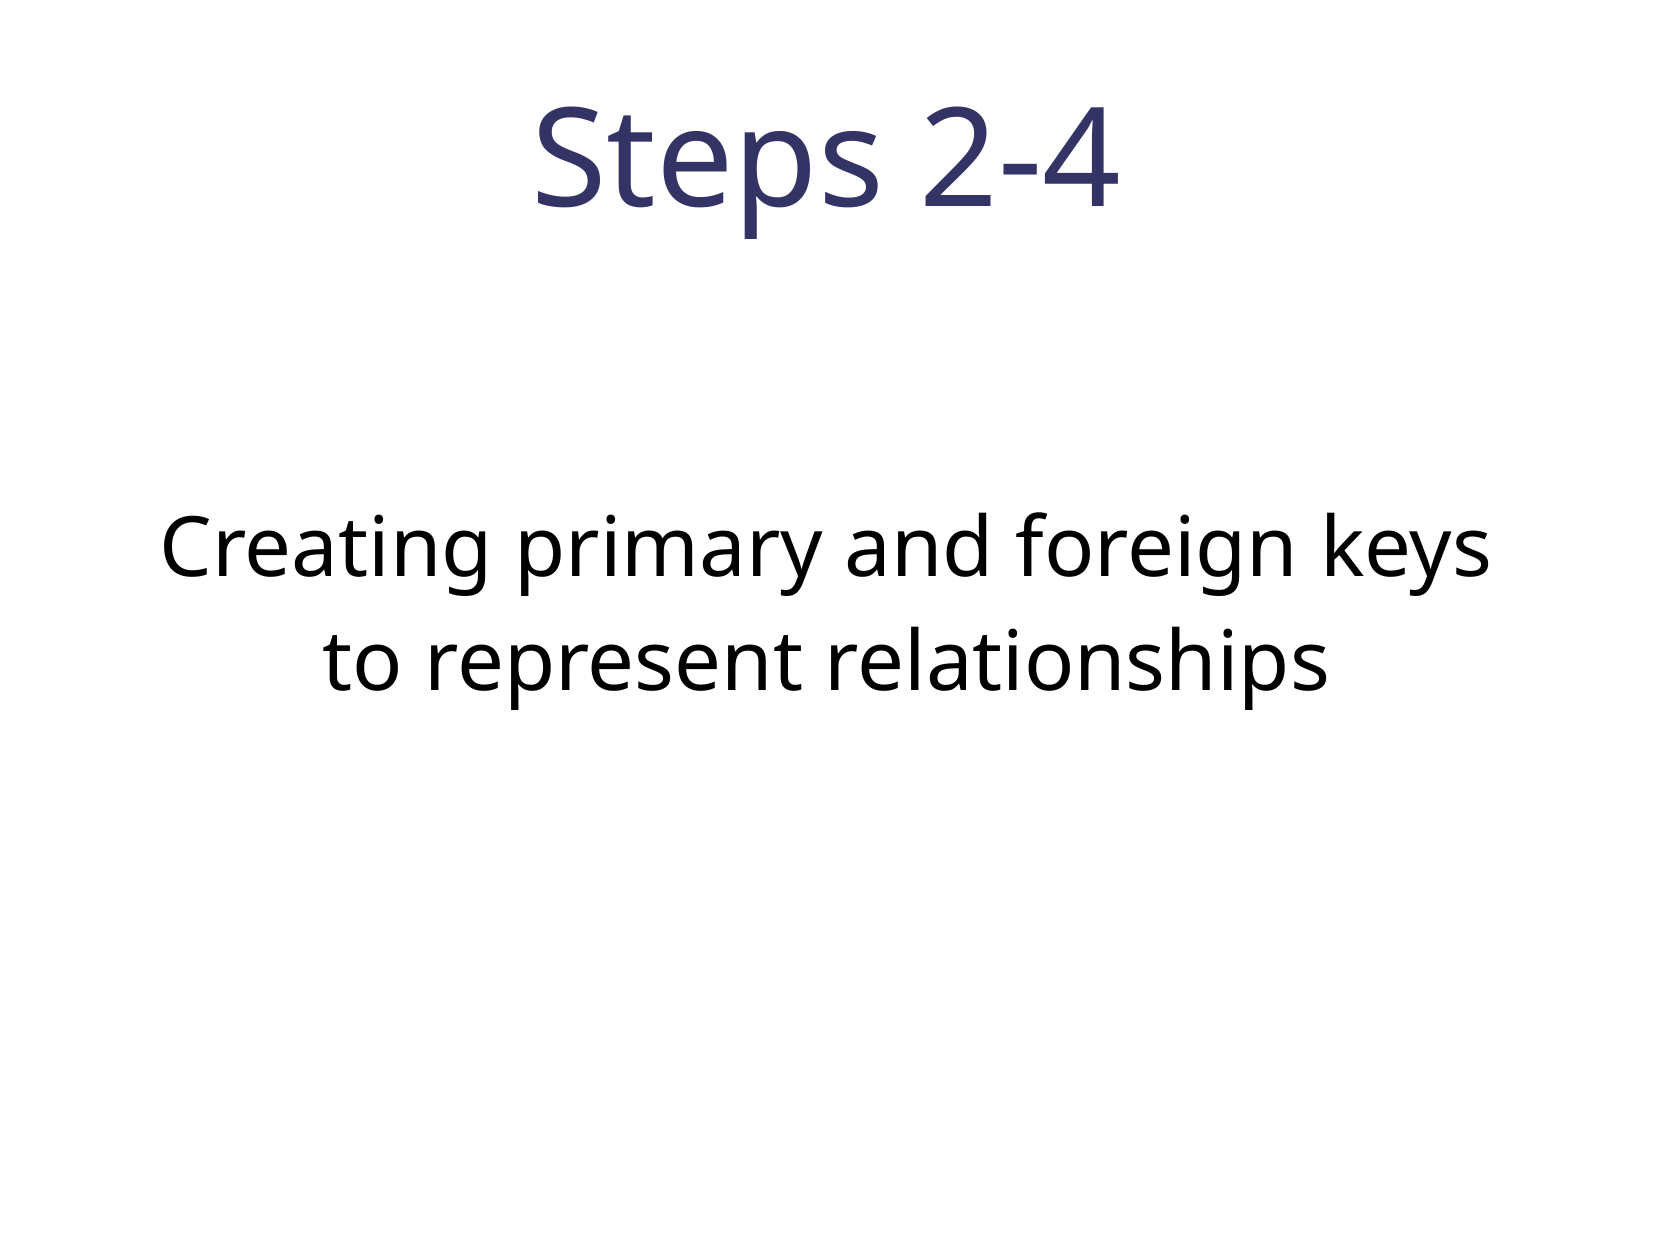

Steps 2-4
# Creating primary and foreign keys
to represent relationships